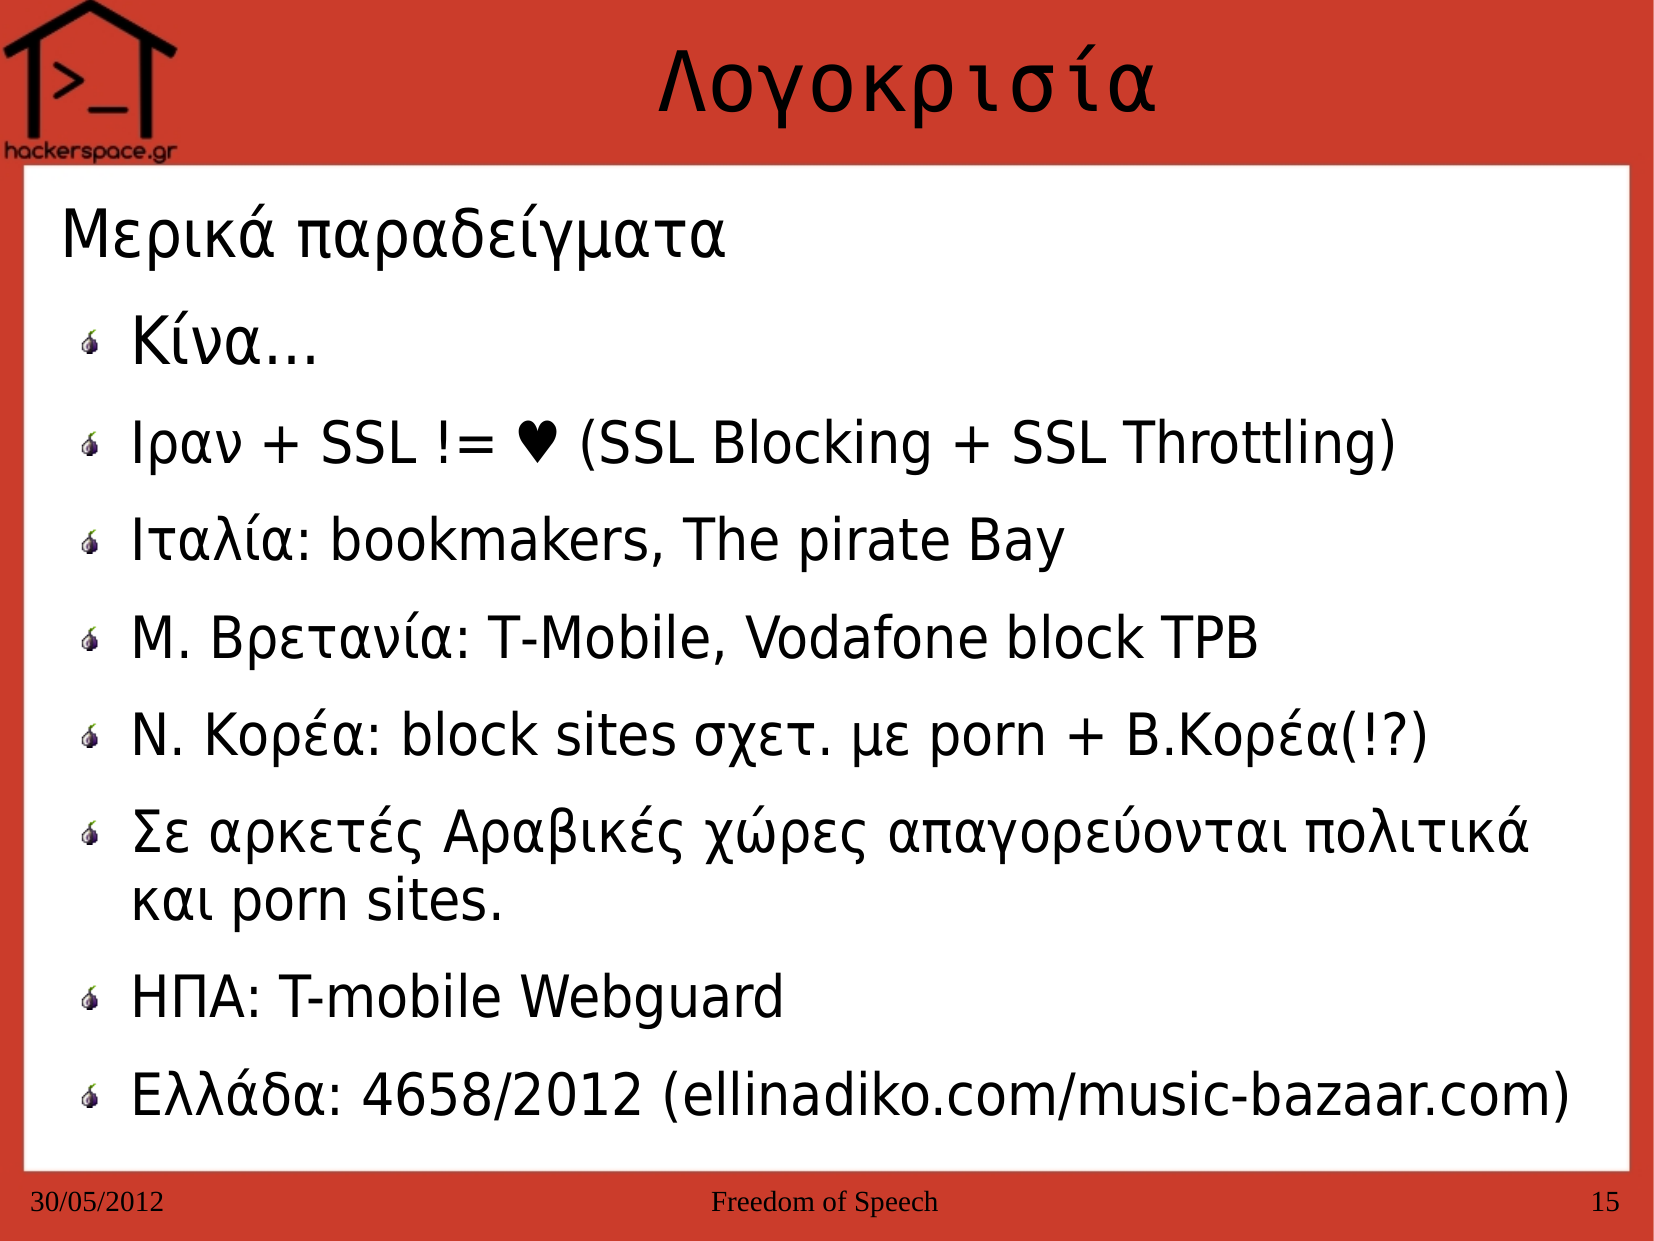

# Λογοκρισία
Μερικά παραδείγματα
Κίνα...
Ιραν + SSL != ♥ (SSL Blocking + SSL Throttling)
Ιταλία: bookmakers, The pirate Bay
Μ. Βρετανία: Τ-Mobile, Vodafone block TPB
Ν. Κορέα: block sites σχετ. με porn + Β.Κορέα(!?)
Σε αρκετές Αραβικές χώρες απαγορεύονται πολιτικά και porn sites.
ΗΠΑ: T-mobile Webguard
Ελλάδα: 4658/2012 (ellinadiko.com/music-bazaar.com)
30/05/2012
Freedom of Speech
15